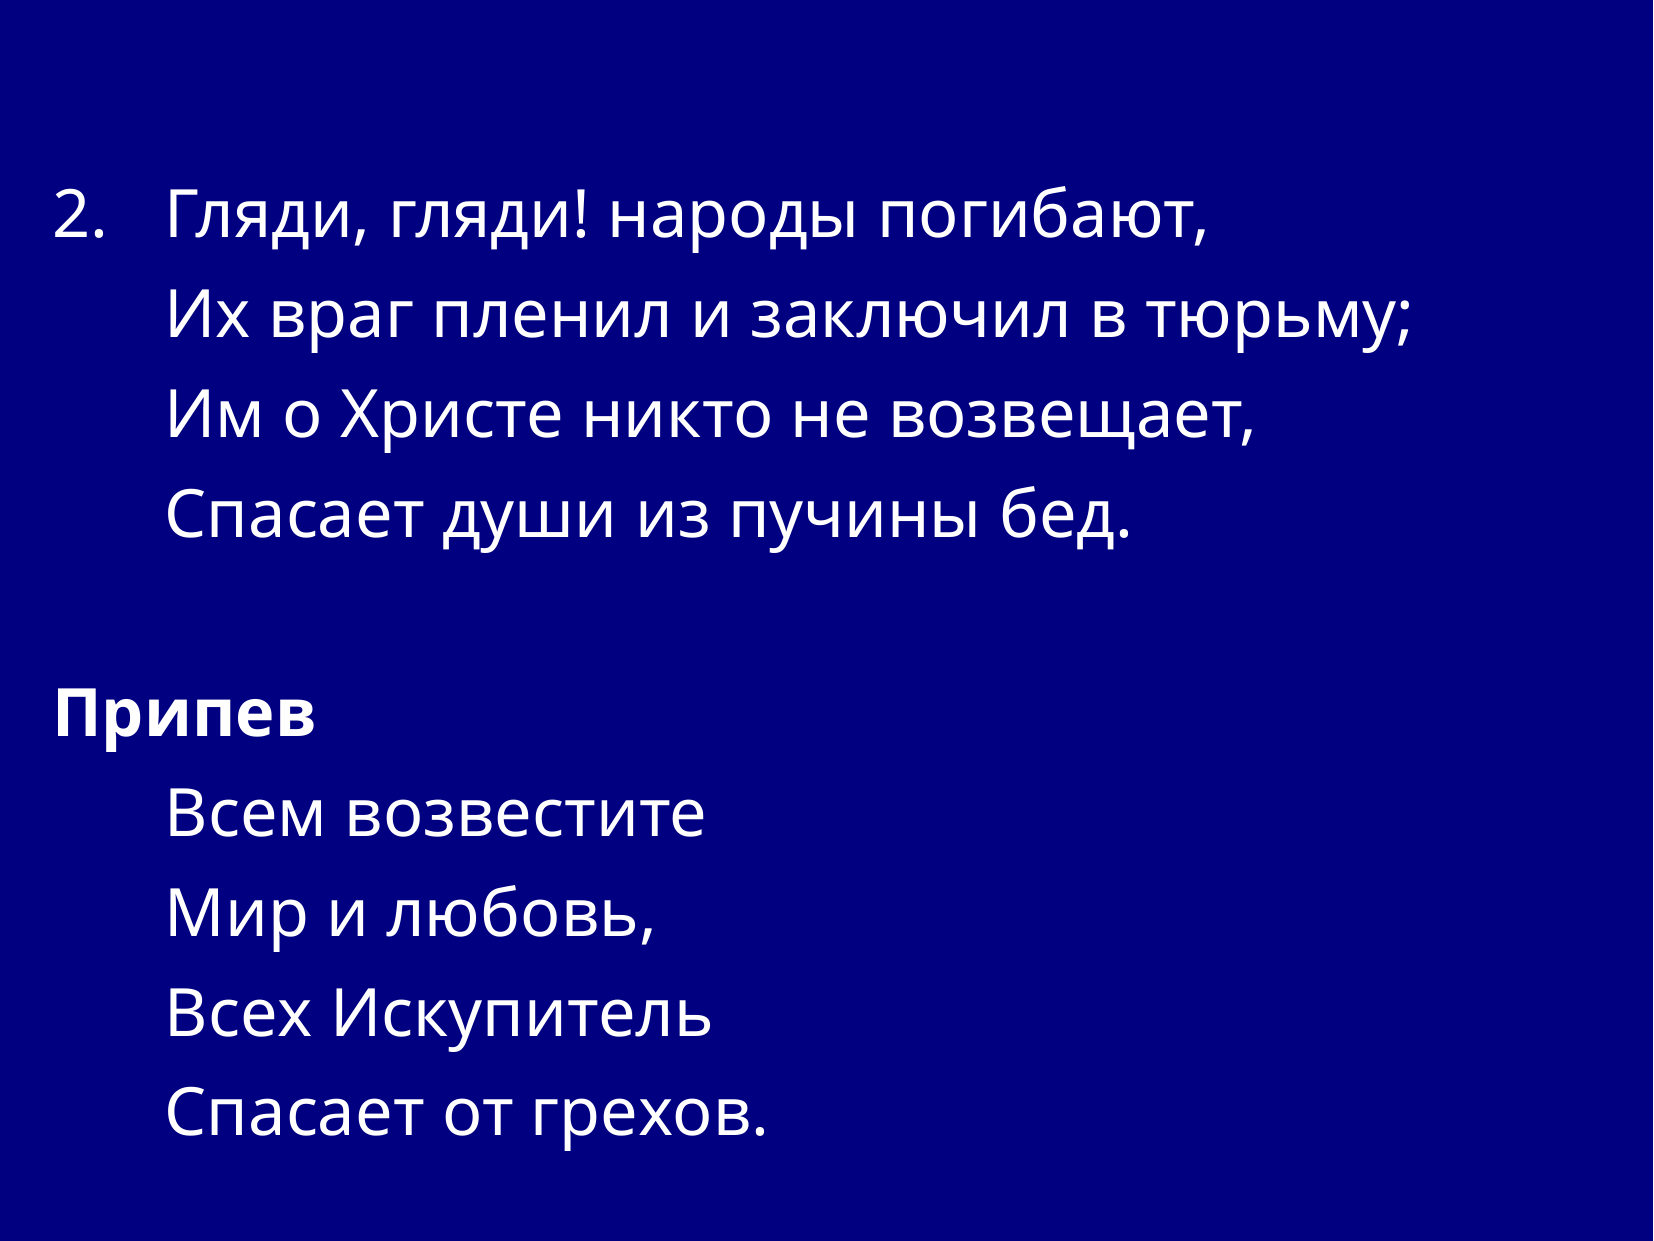

2.	Гляди, гляди! народы погибают,
	Их враг пленил и заключил в тюрьму;
	Им о Христе никто не возвещает,
	Спасает души из пучины бед.
Припев
	Всем возвестите
	Мир и любовь,
	Всех Искупитель
	Спасает от грехов.